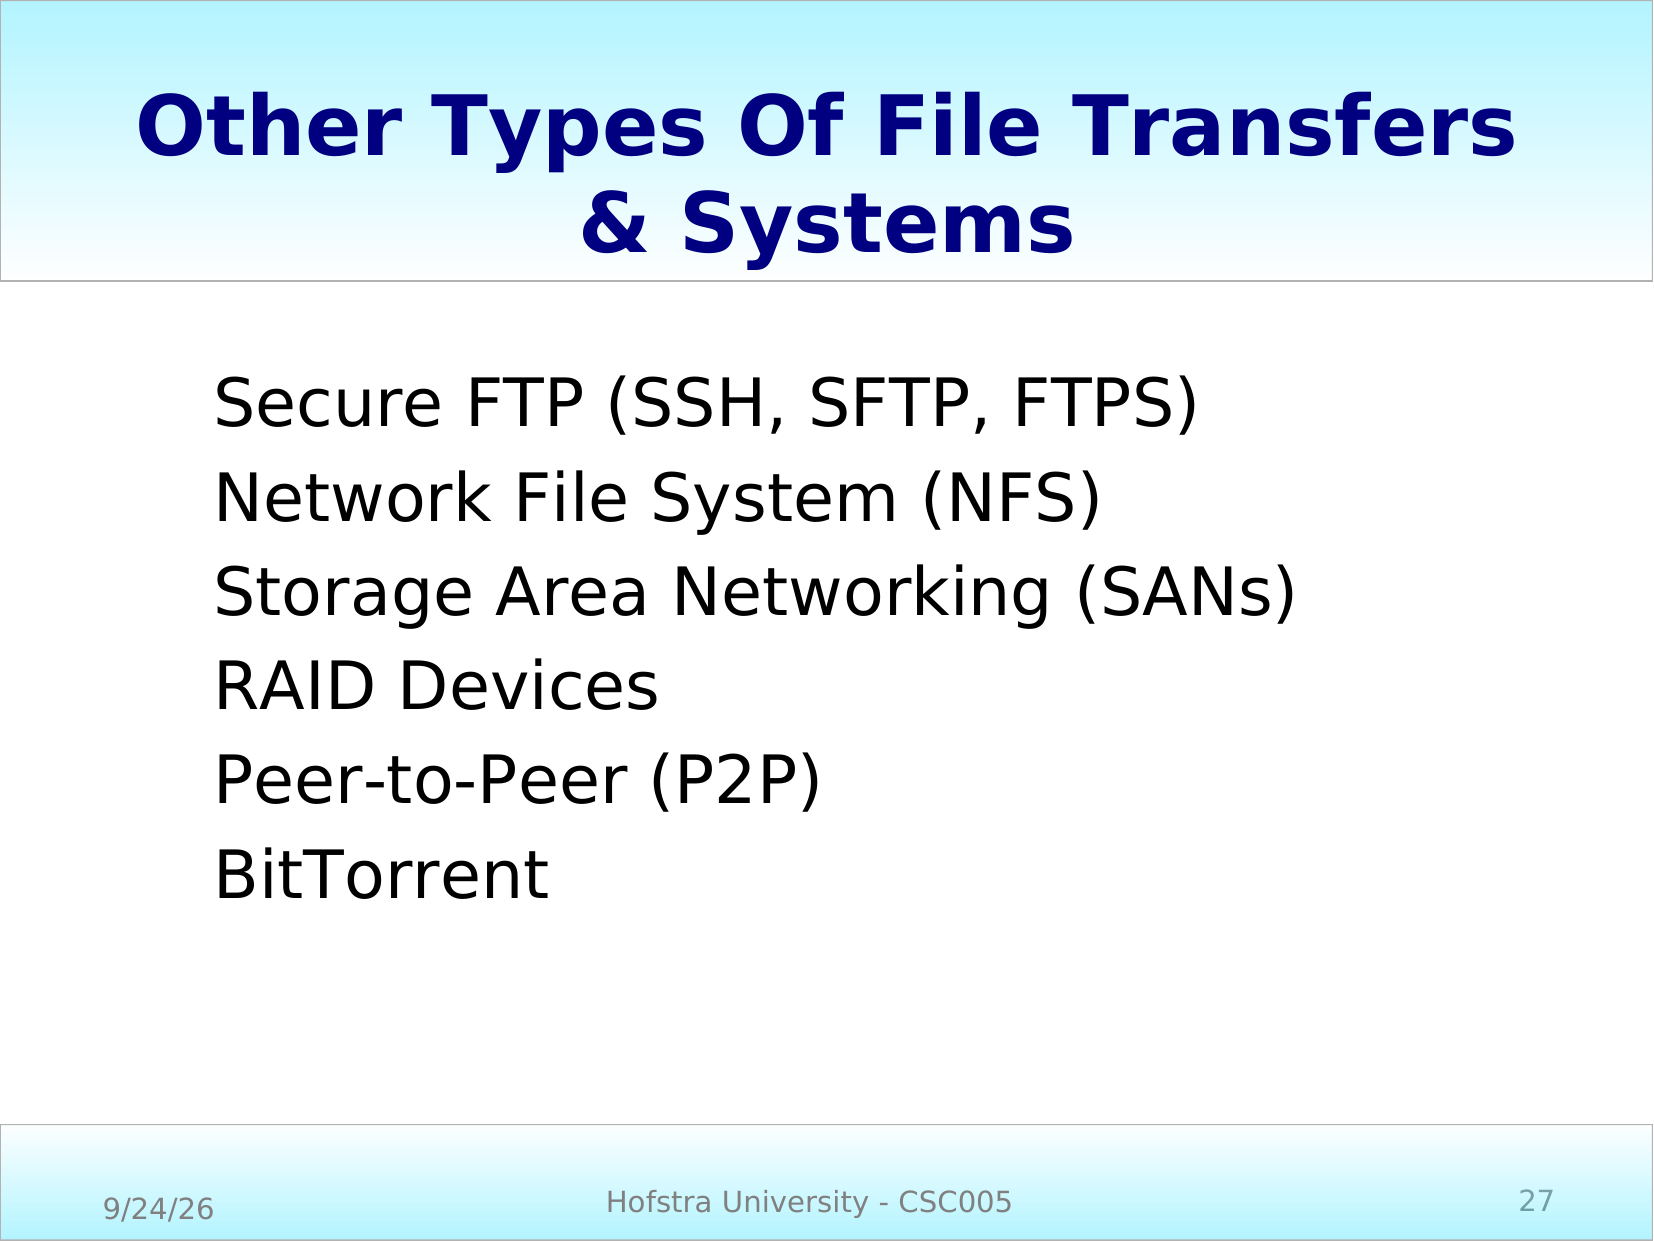

# Other Types Of File Transfers & Systems
Secure FTP (SSH, SFTP, FTPS)
Network File System (NFS)
Storage Area Networking (SANs)
RAID Devices
Peer-to-Peer (P2P)
BitTorrent
27
Hofstra University - CSC005